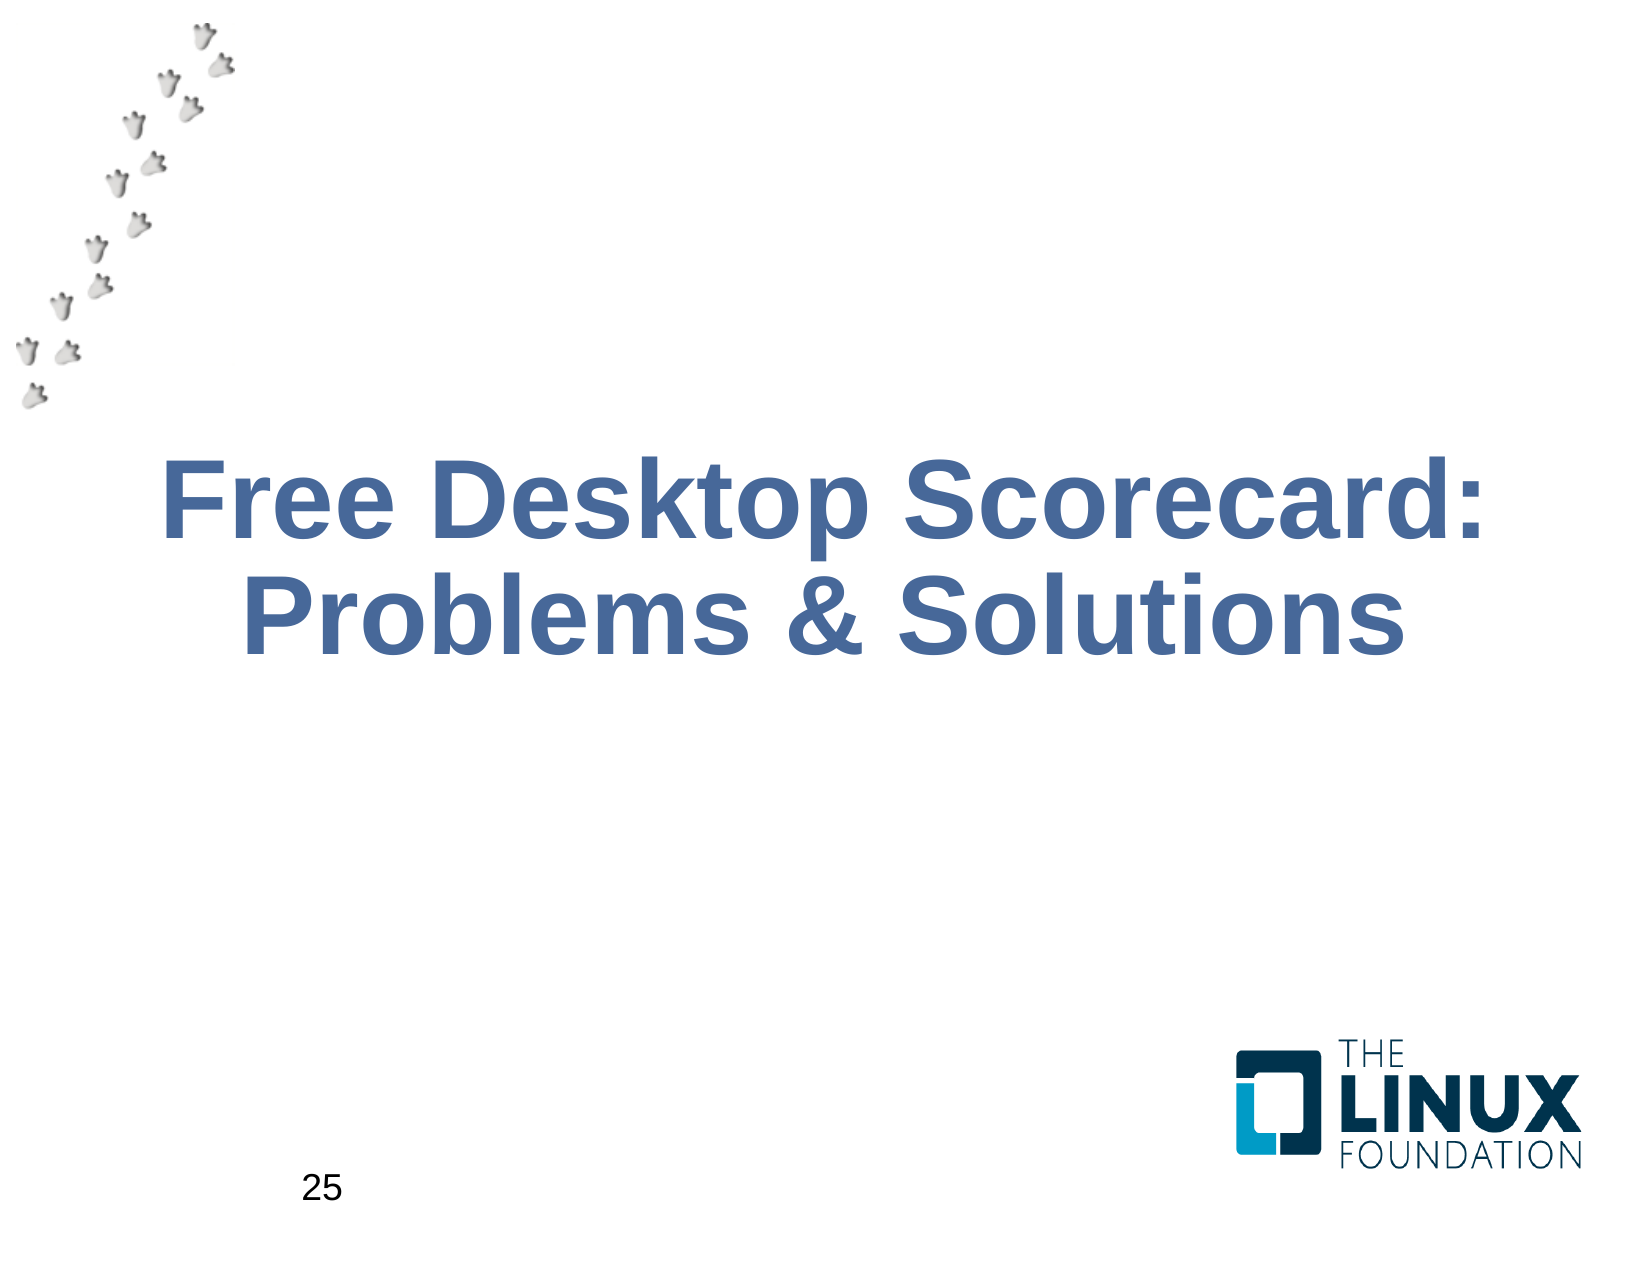

# Free Desktop Scorecard: Problems & Solutions